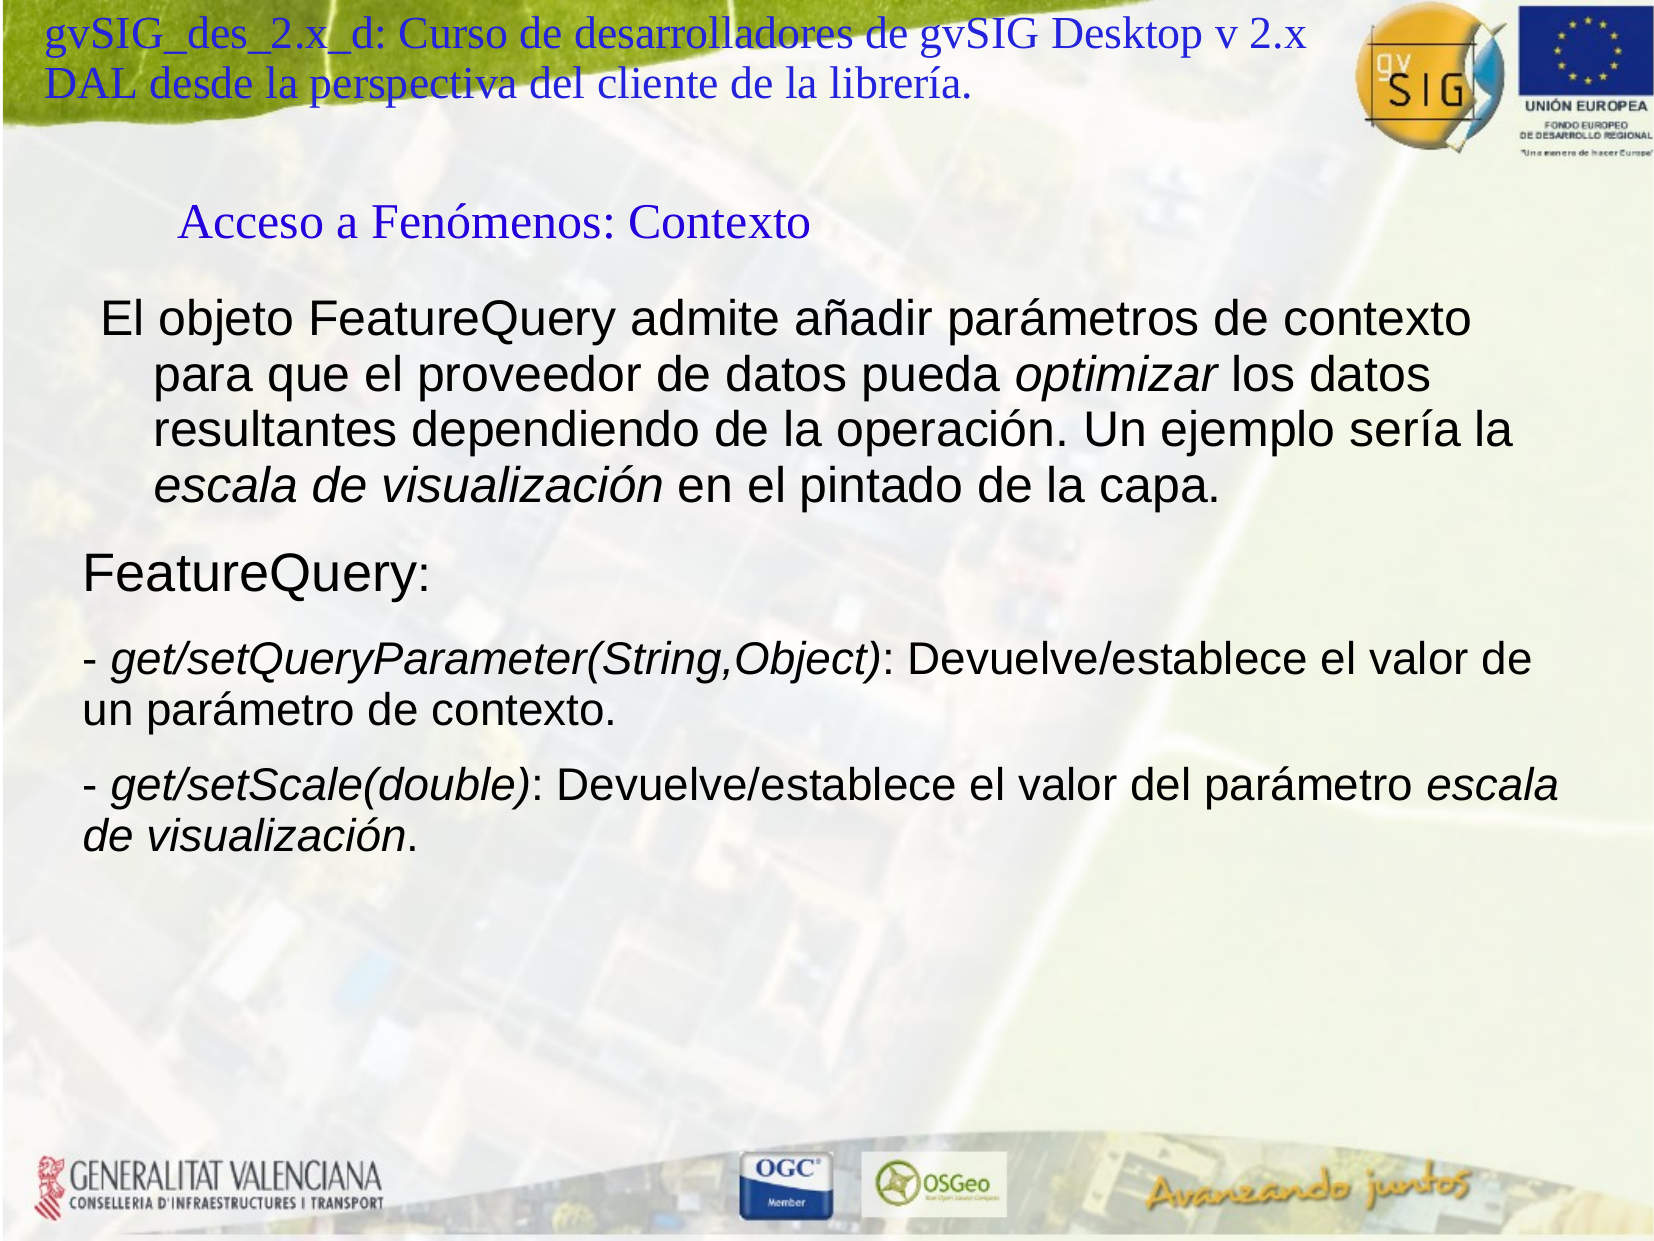

# Acceso a Fenómenos: Contexto
El objeto FeatureQuery admite añadir parámetros de contexto para que el proveedor de datos pueda optimizar los datos resultantes dependiendo de la operación. Un ejemplo sería la escala de visualización en el pintado de la capa.
FeatureQuery:
- get/setQueryParameter(String,Object): Devuelve/establece el valor de un parámetro de contexto.
- get/setScale(double): Devuelve/establece el valor del parámetro escala de visualización.